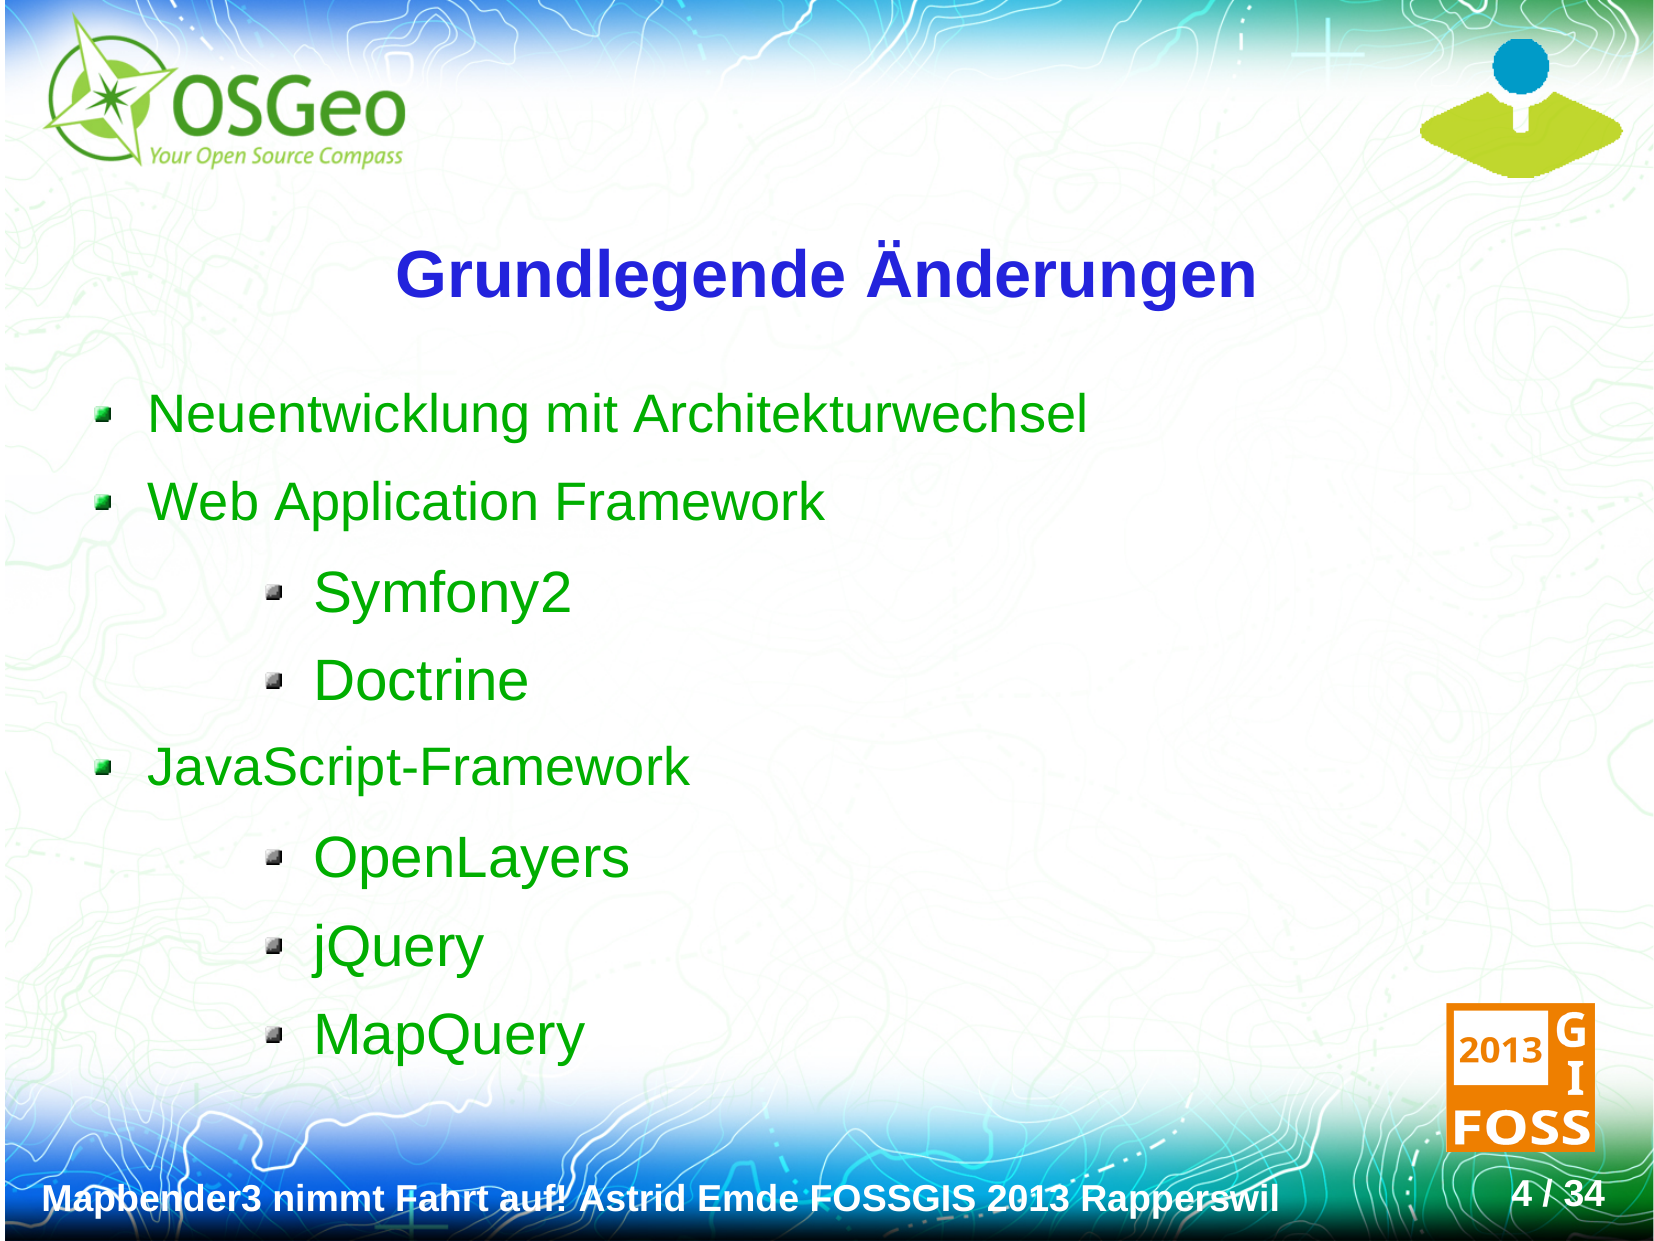

# Grundlegende Änderungen
Neuentwicklung mit Architekturwechsel
Web Application Framework
Symfony2
Doctrine
JavaScript-Framework
OpenLayers
jQuery
MapQuery